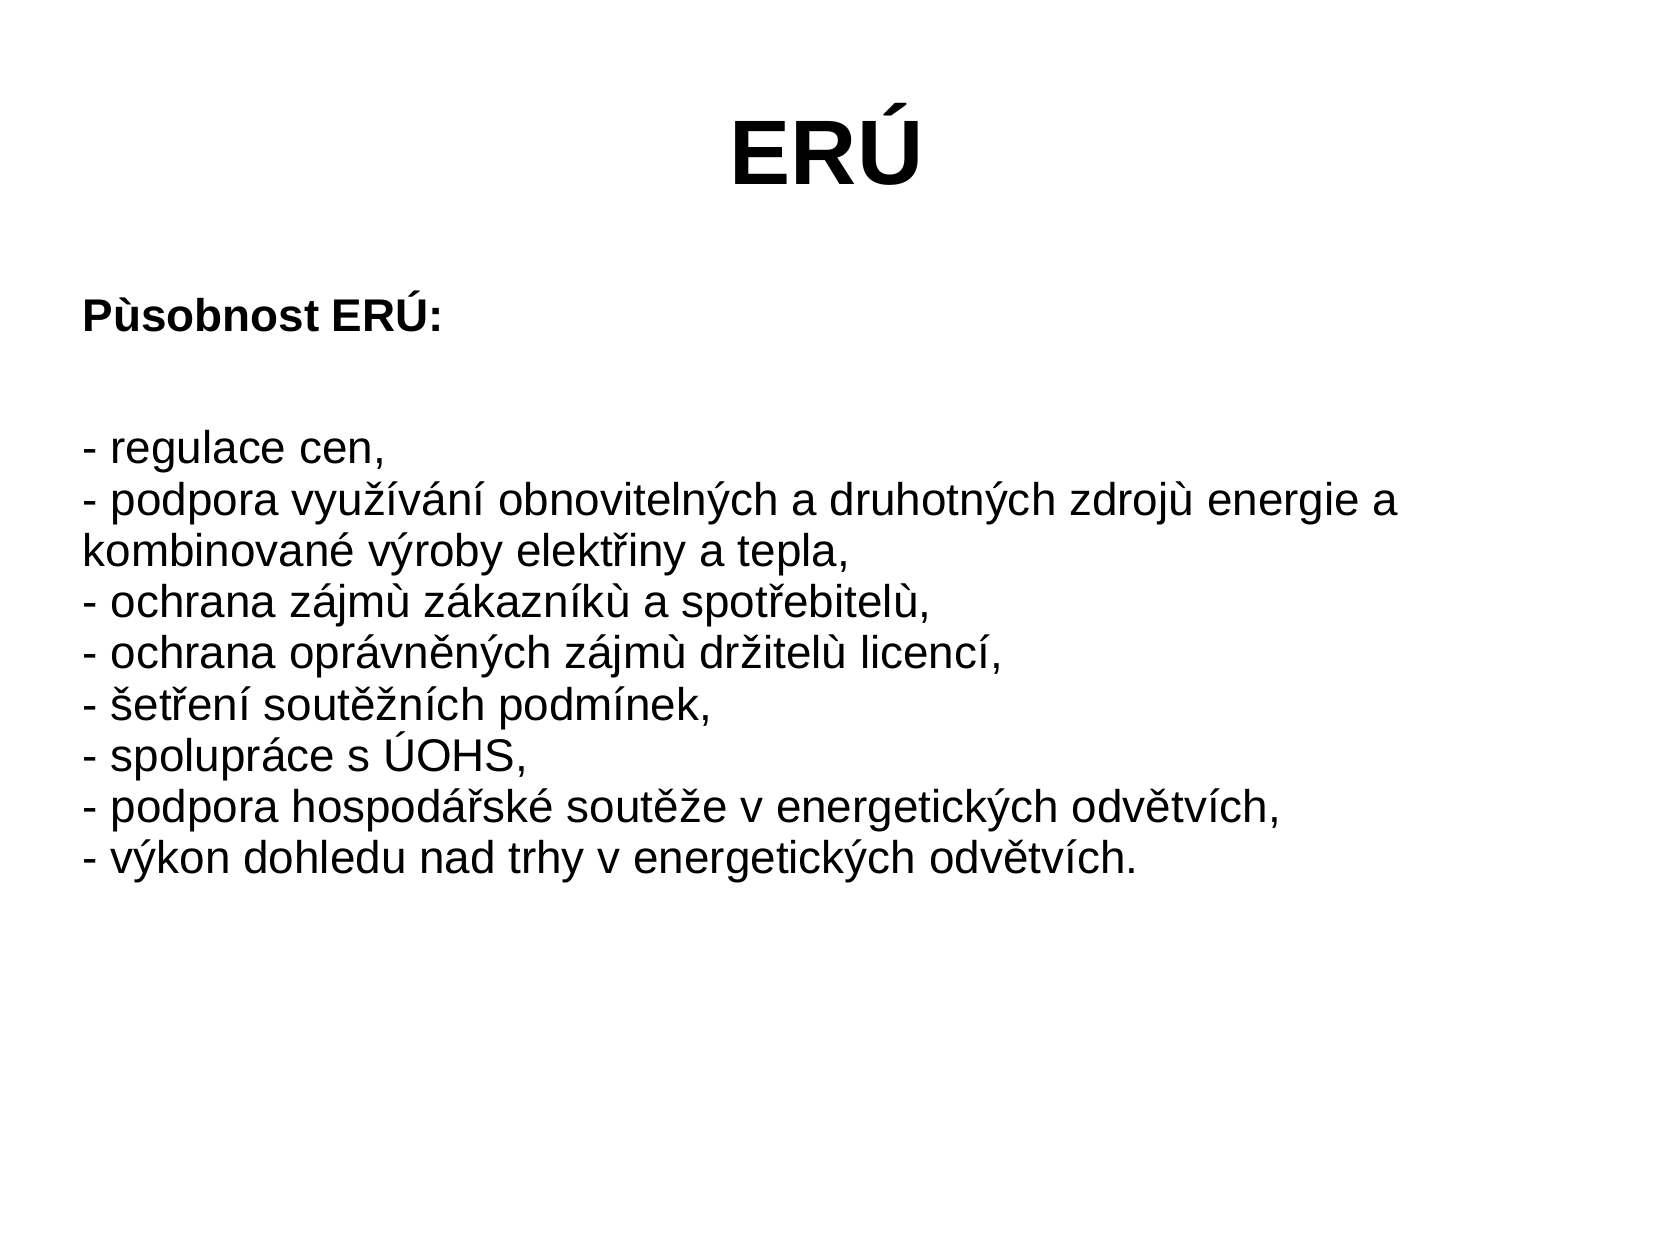

# ERÚ
Pùsobnost ERÚ:
- regulace cen,
- podpora využívání obnovitelných a druhotných zdrojù energie a kombinované výroby elektřiny a tepla,
- ochrana zájmù zákazníkù a spotřebitelù,
- ochrana oprávněných zájmù držitelù licencí,
- šetření soutěžních podmínek,
- spolupráce s ÚOHS,
- podpora hospodářské soutěže v energetických odvětvích,
- výkon dohledu nad trhy v energetických odvětvích.